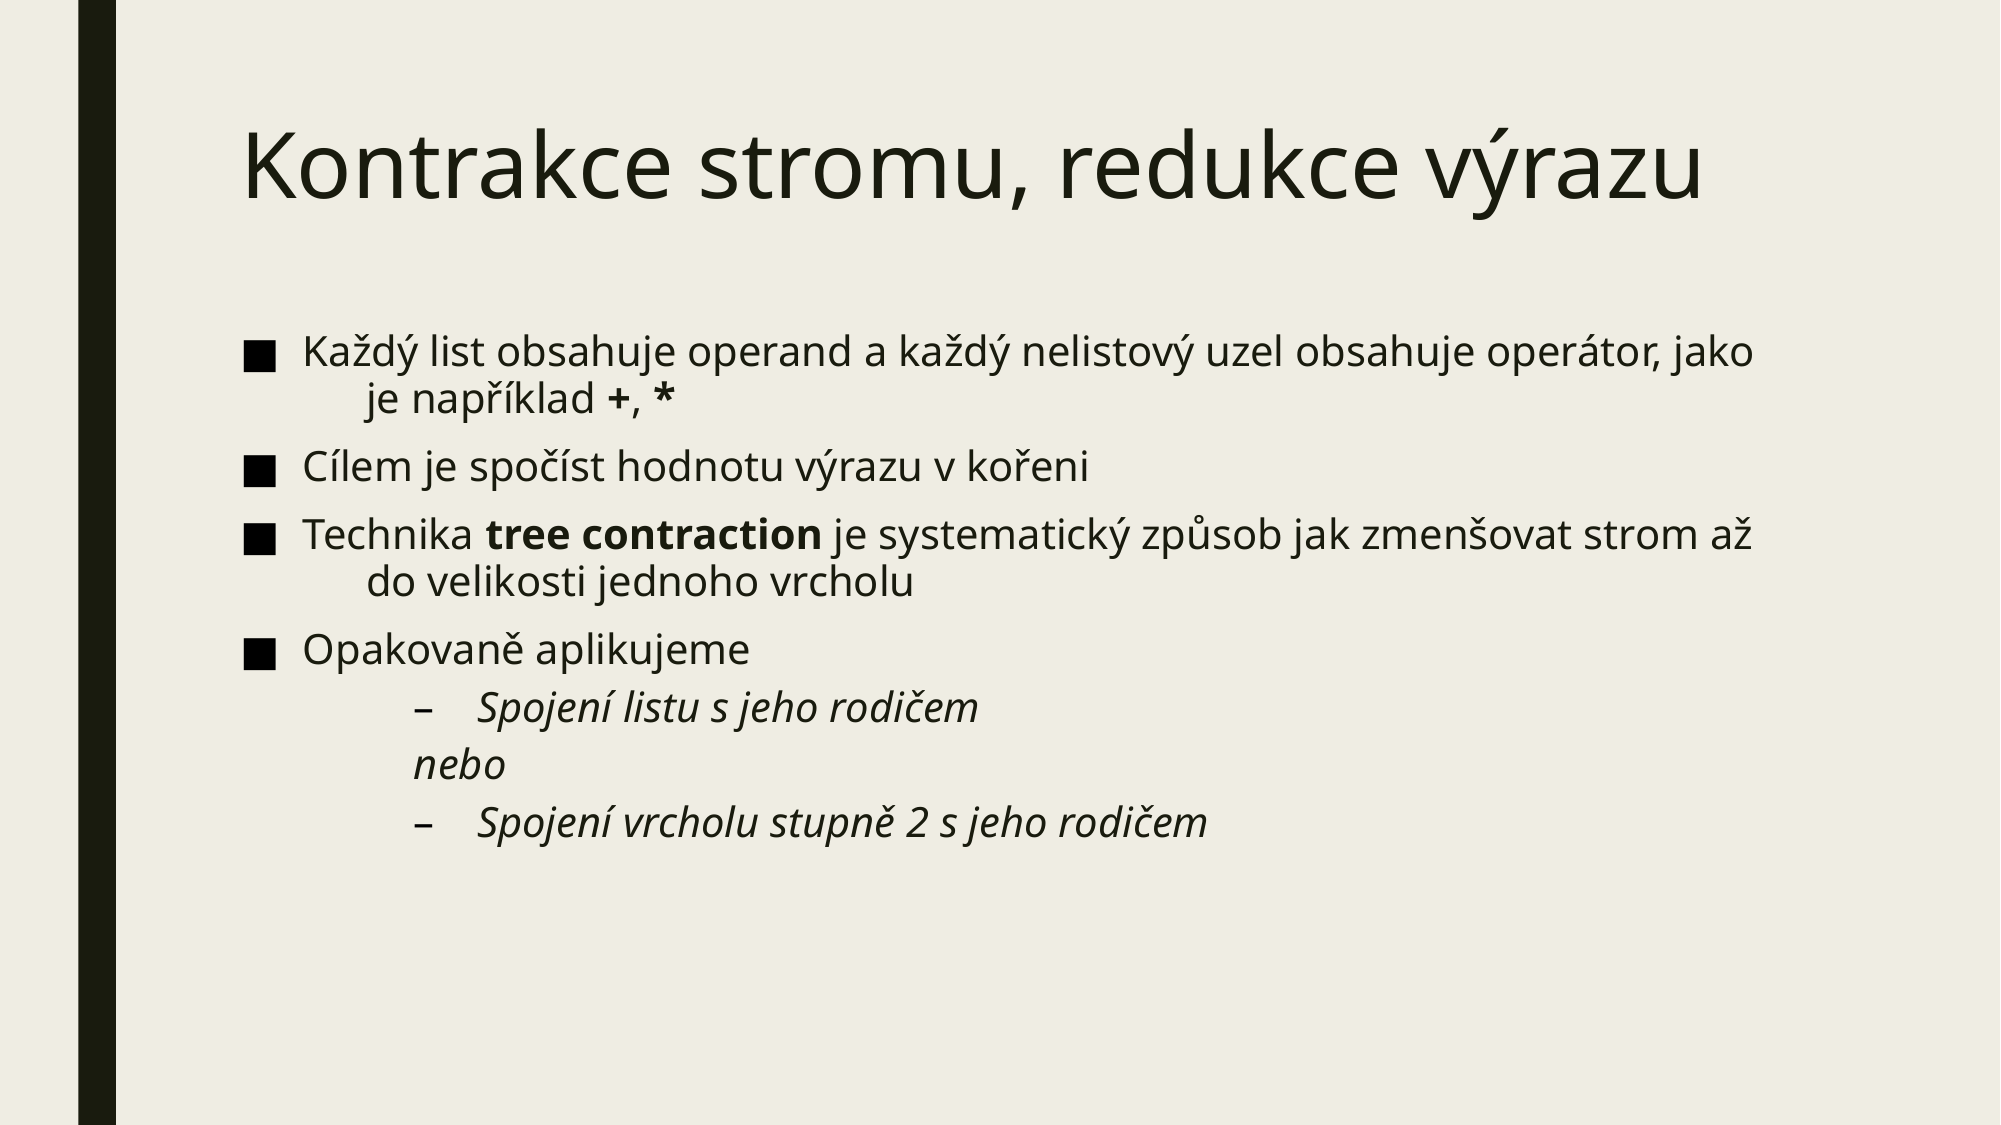

# Kontrakce stromu, redukce výrazu
Každý list obsahuje operand a každý nelistový uzel obsahuje operátor, jako je například +, *
Cílem je spočíst hodnotu výrazu v kořeni
Technika tree contraction je systematický způsob jak zmenšovat strom až do velikosti jednoho vrcholu
Opakovaně aplikujeme
Spojení listu s jeho rodičem
nebo
Spojení vrcholu stupně 2 s jeho rodičem